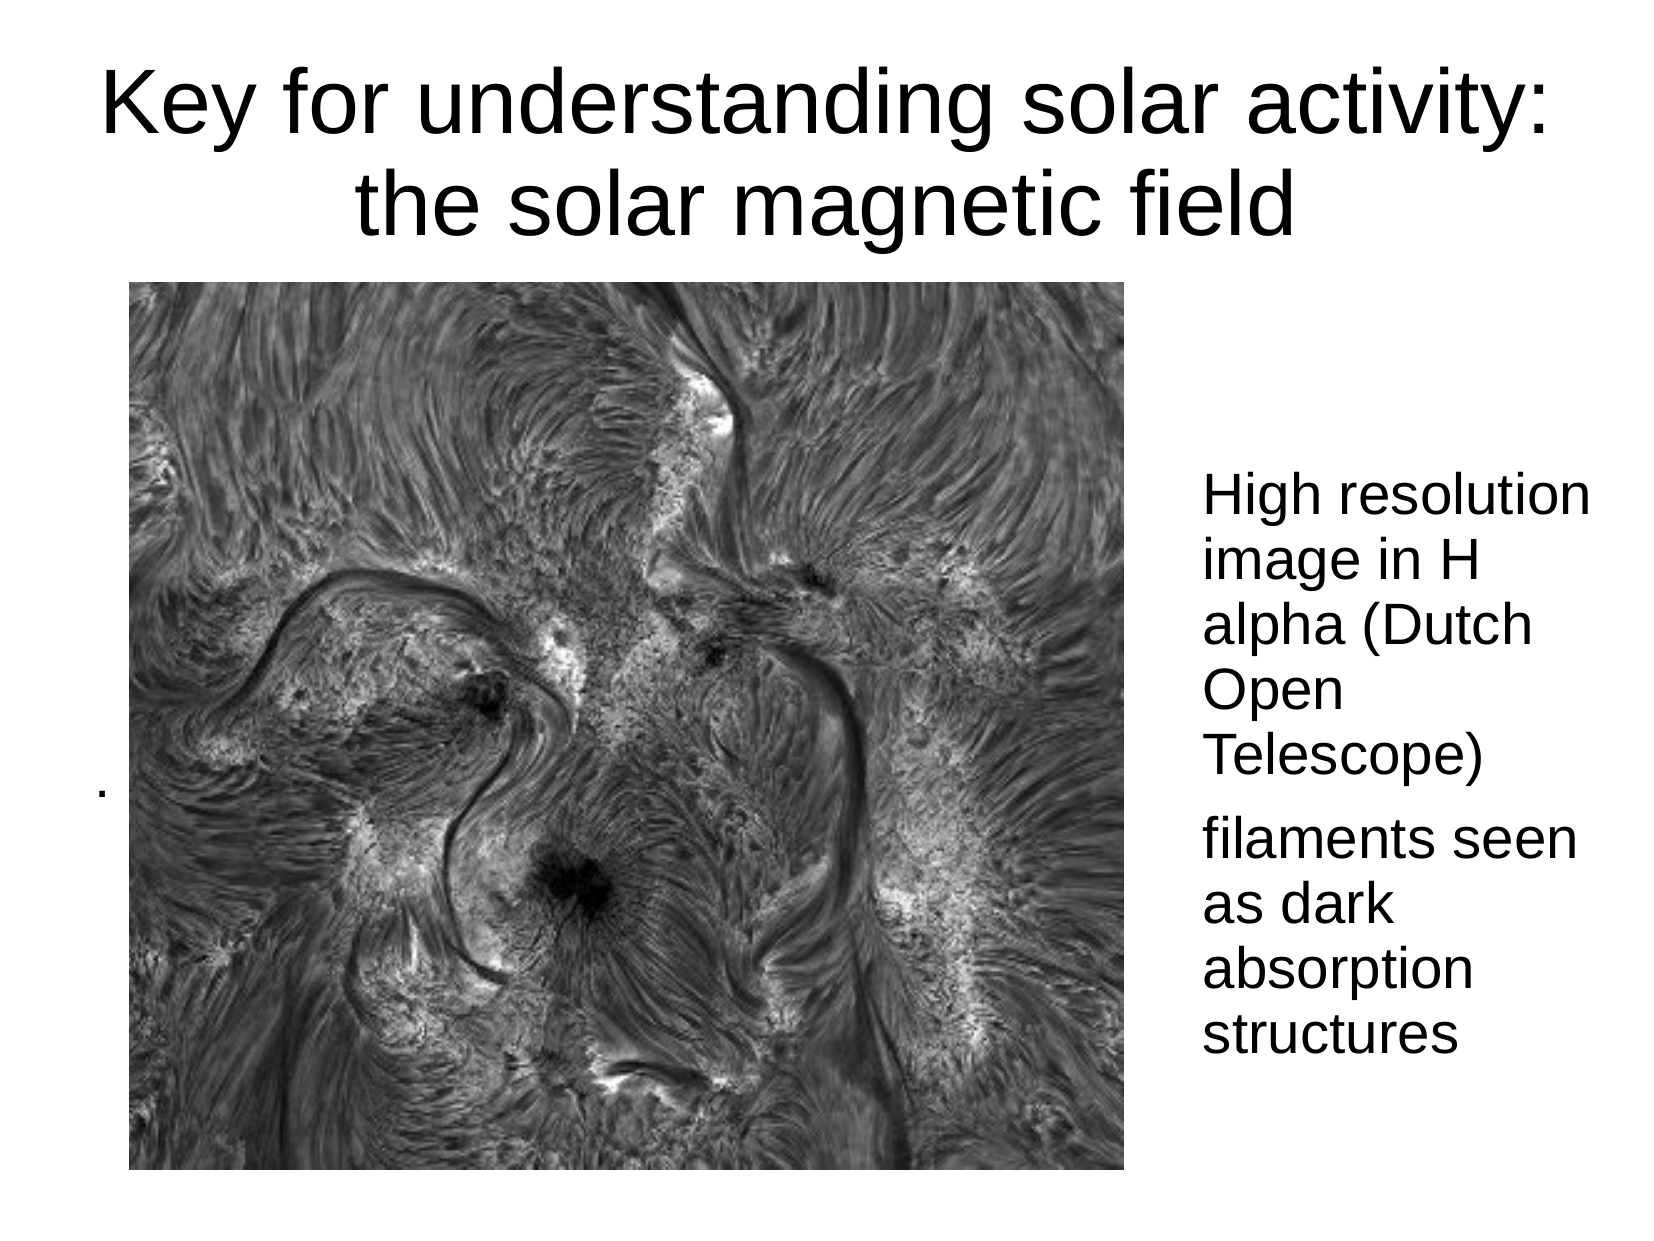

# Key for understanding solar activity: the solar magnetic field
High resolution image in H alpha (Dutch Open Telescope)
filaments seen as dark absorption structures
.